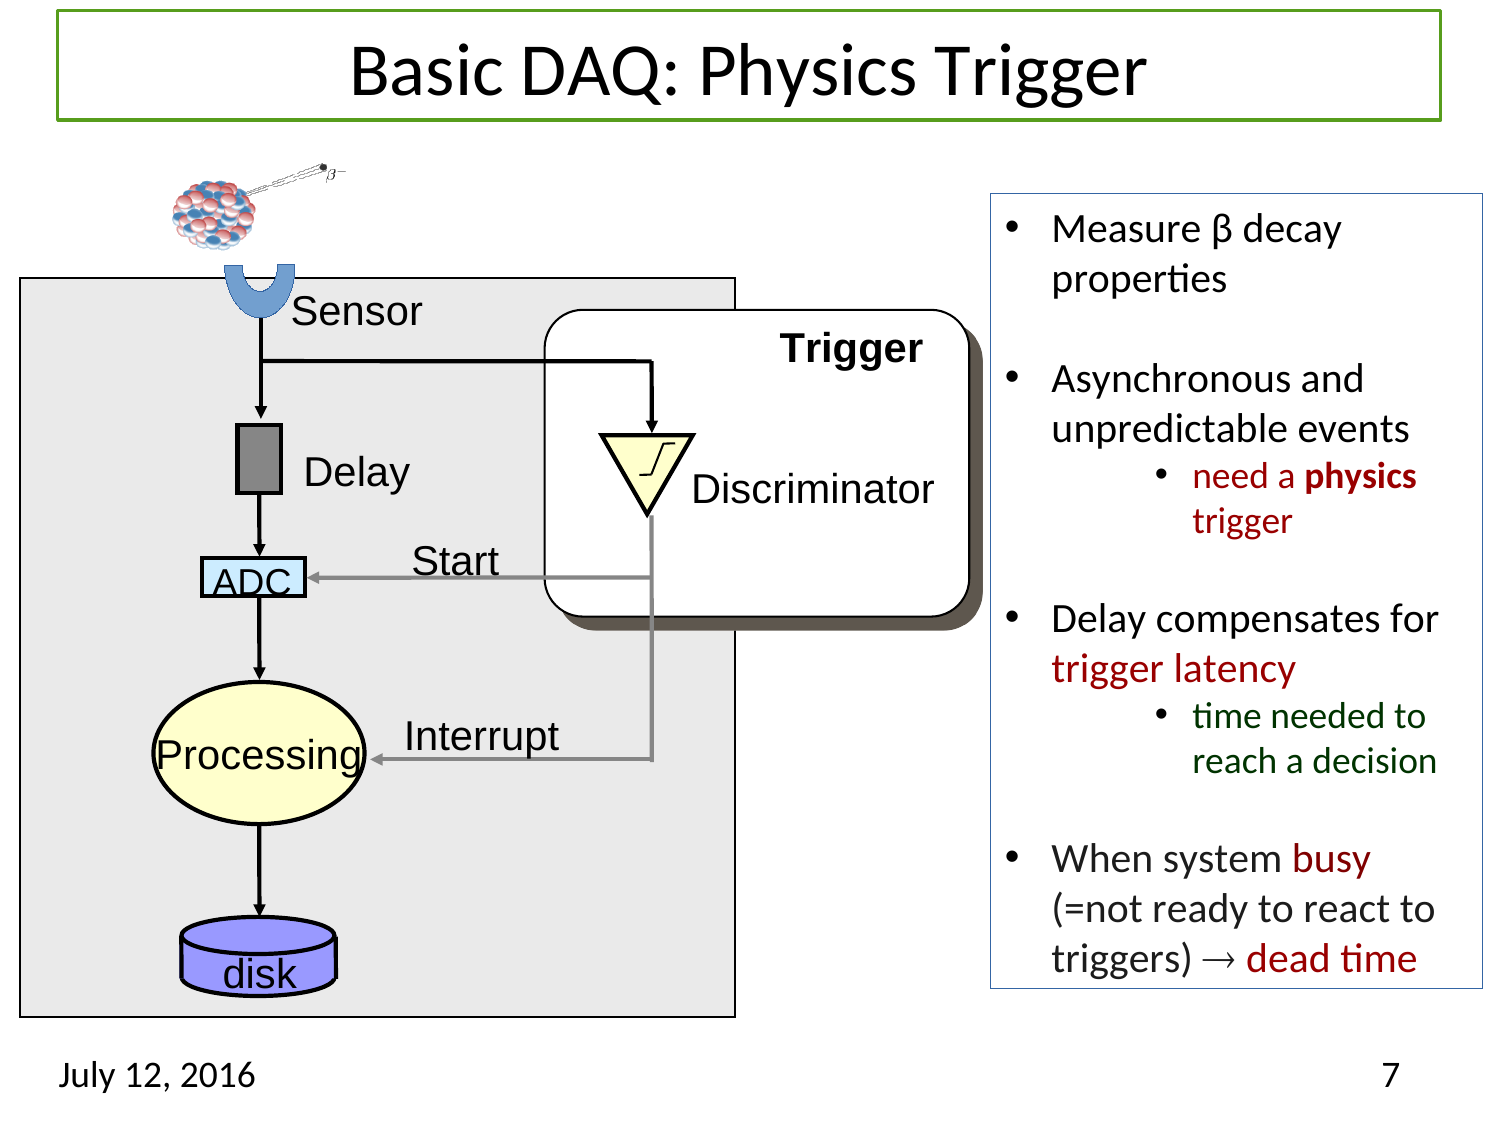

# Basic DAQ: Physics Trigger
Sensor
Trigger
Delay
Discriminator
Start
ADC
Processing
Interrupt
disk
Measure β decay properties
Asynchronous and unpredictable events
need a physics trigger
Delay compensates for trigger latency
time needed to reach a decision
When system busy (=not ready to react to triggers)  dead time
7